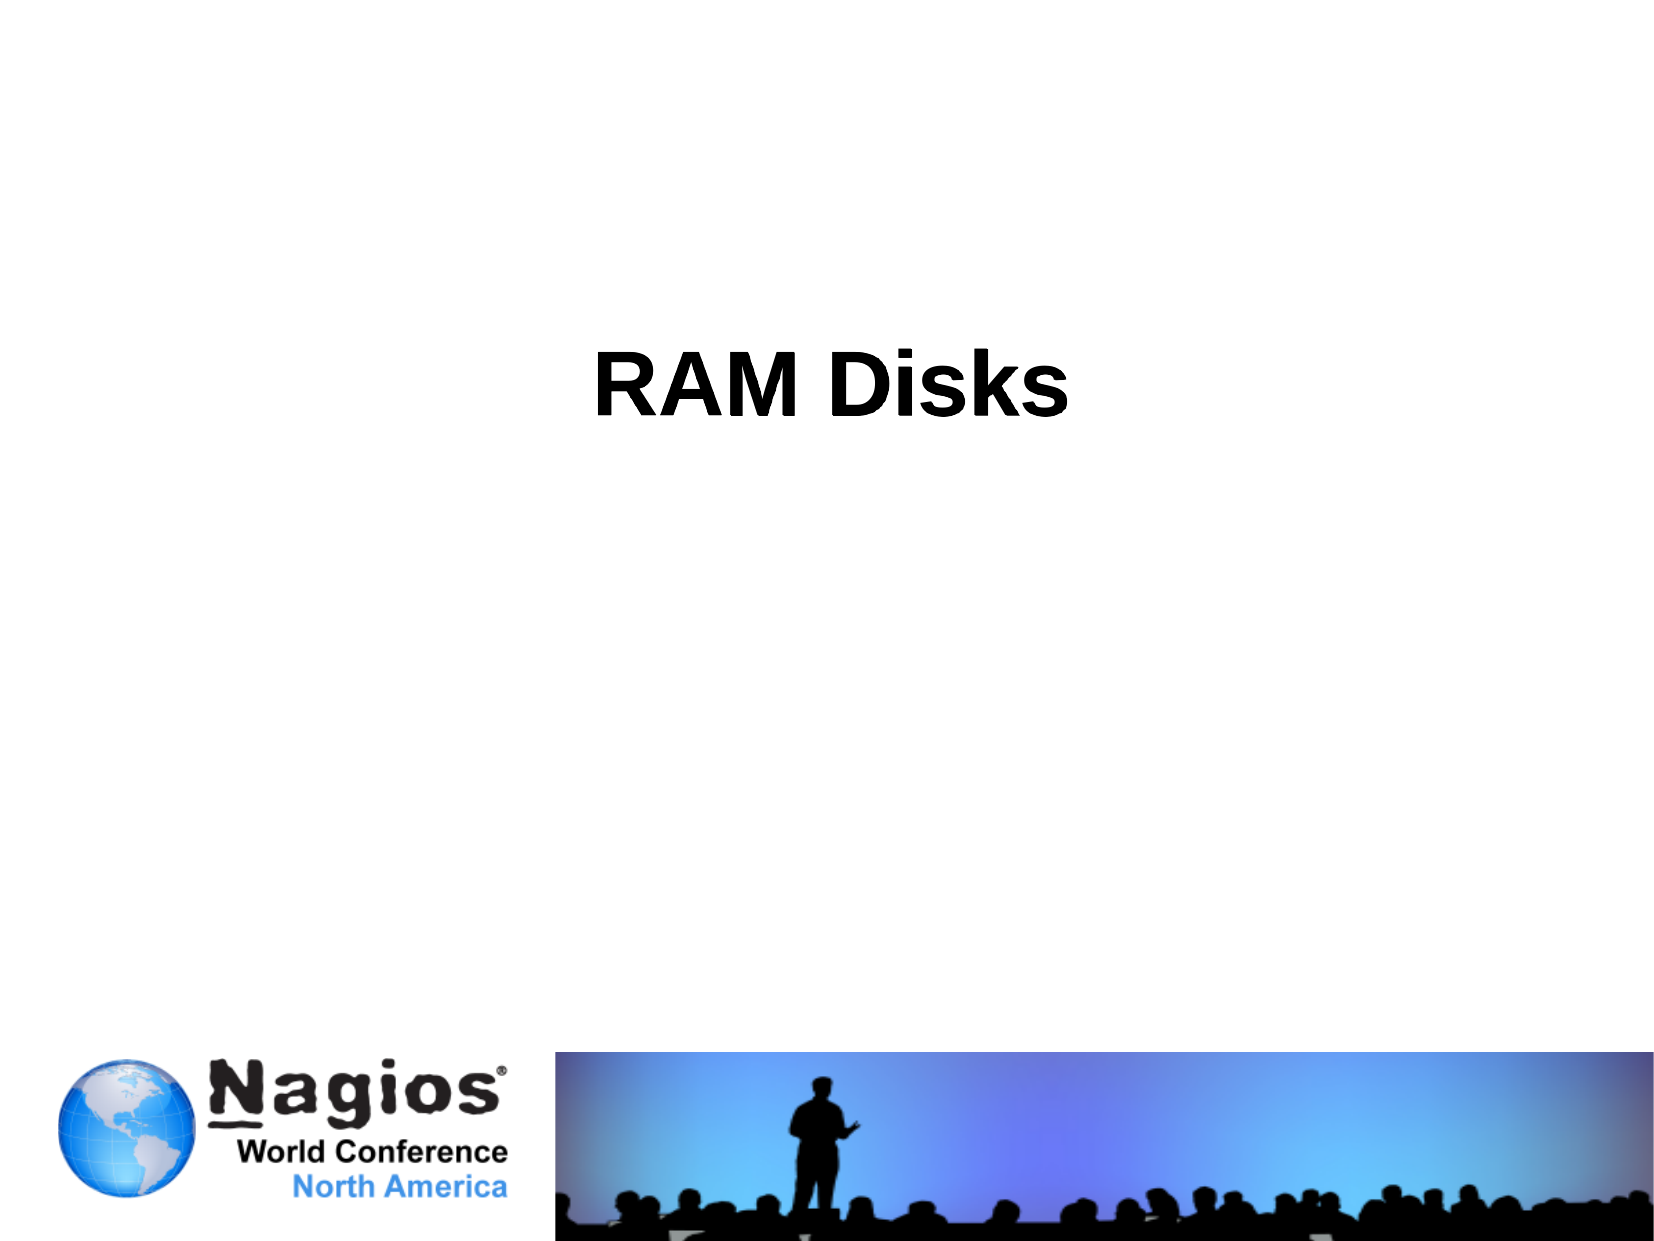

# RAM Disks
2011
Nagios World Conference
7